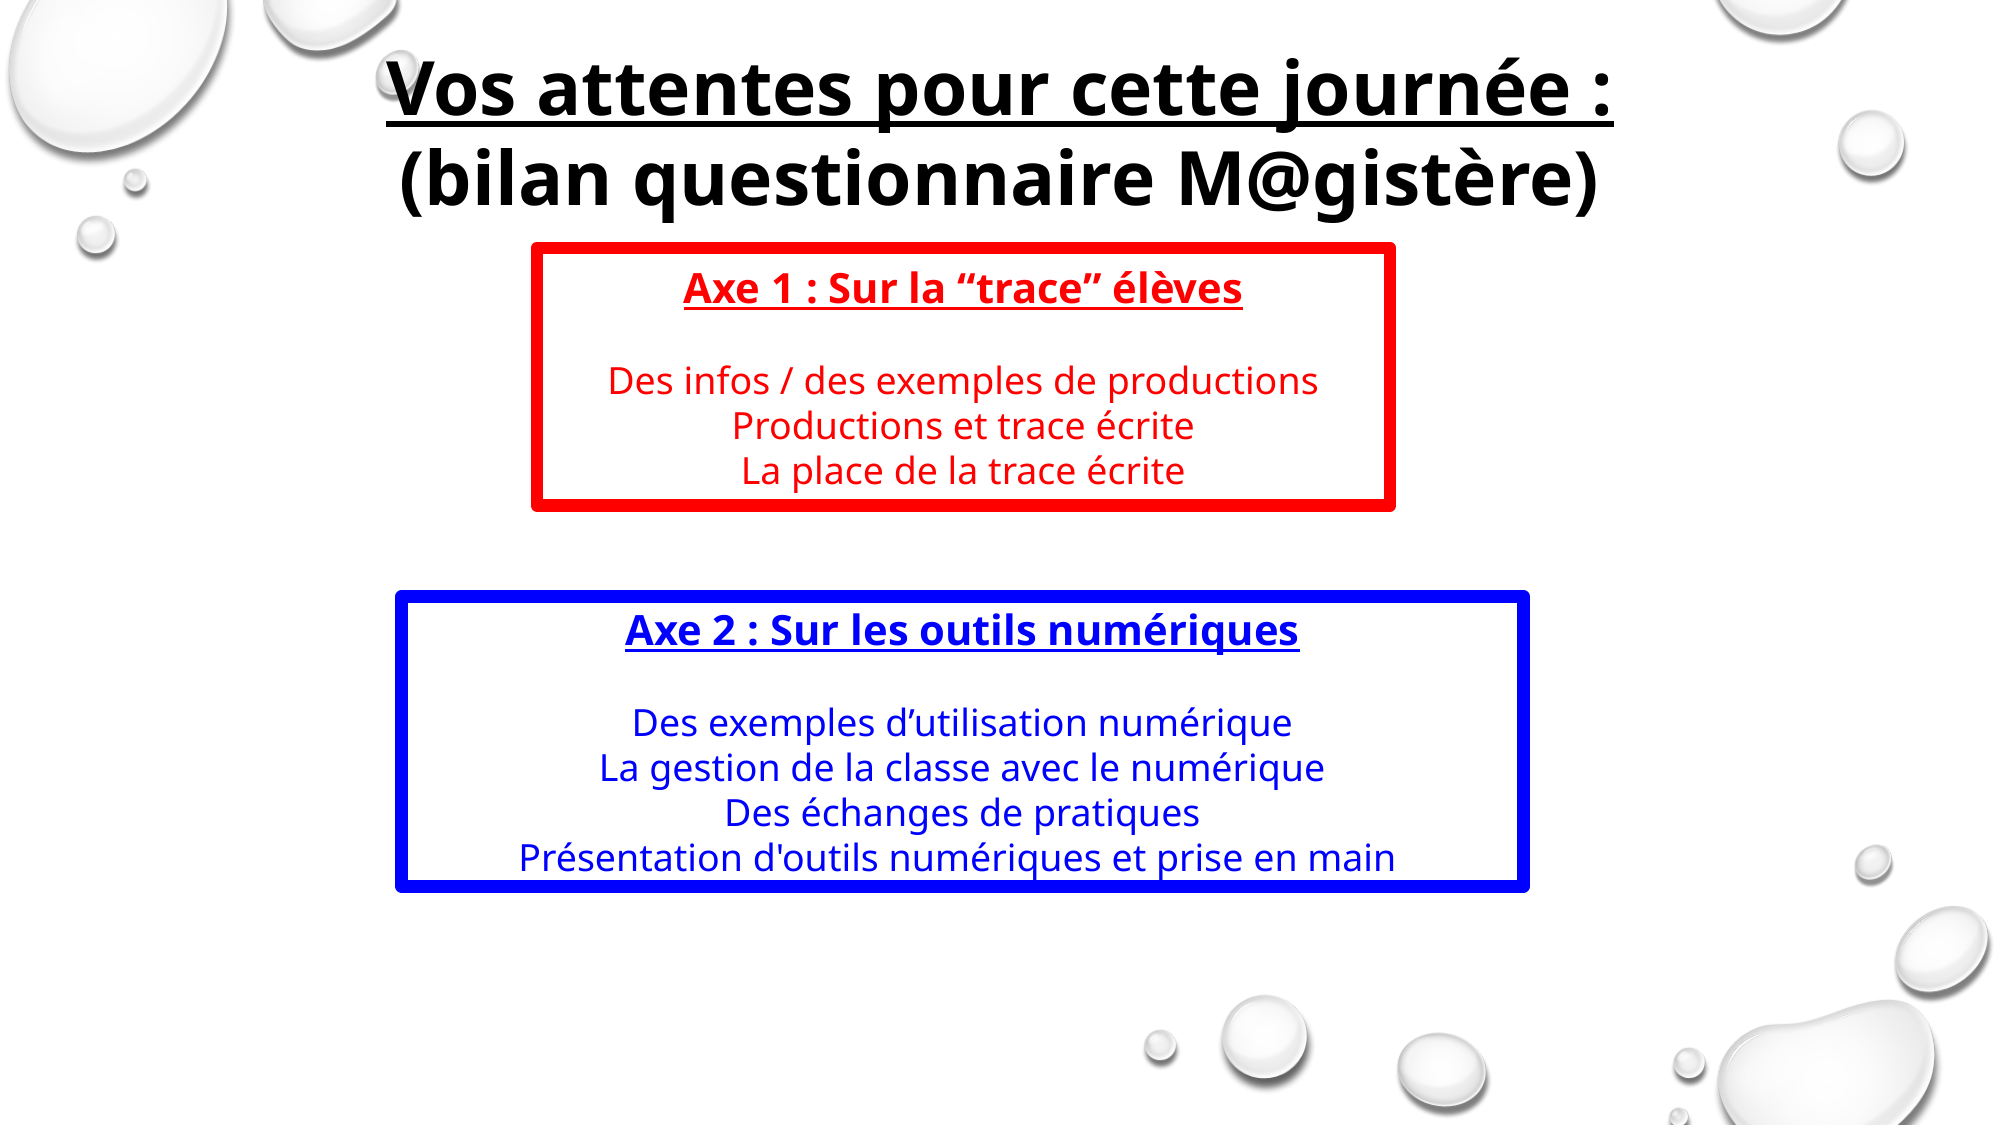

Vos attentes pour cette journée :
(bilan questionnaire M@gistère)
Axe 1 : Sur la “trace” élèves
Des infos / des exemples de productions
Productions et trace écrite
La place de la trace écrite
Axe 2 : Sur les outils numériques
Des exemples d’utilisation numérique
La gestion de la classe avec le numérique
Des échanges de pratiques
Présentation d'outils numériques et prise en main